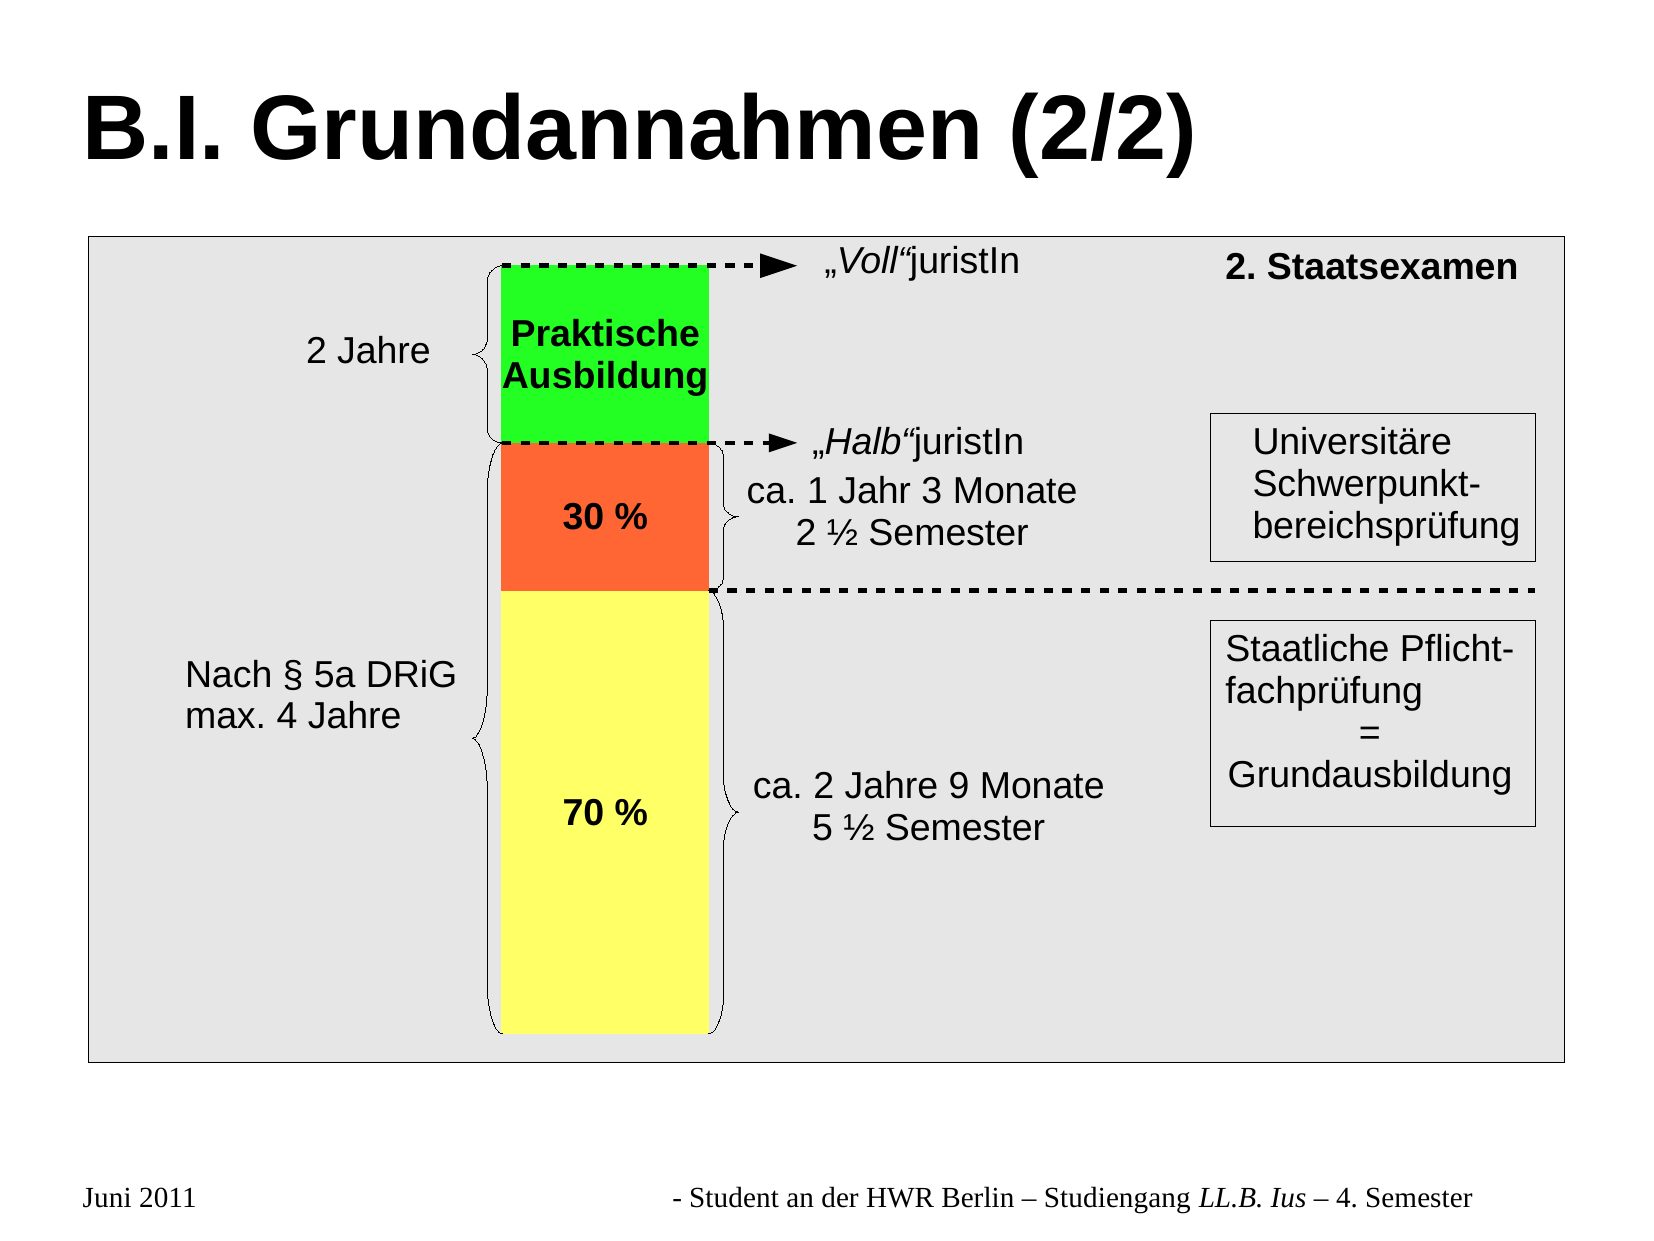

# B.I. Grundannahmen (2/2)
„Voll“juristIn
2. Staatsexamen
Praktische
Ausbildung
2 Jahre
„Halb“juristIn
Universitäre
Schwerpunkt-
bereichsprüfung
30 %
ca. 1 Jahr 3 Monate
2 ½ Semester
70 %
Staatliche Pflicht-fachprüfung
=
Grundausbildung
Nach § 5a DRiG
max. 4 Jahre
ca. 2 Jahre 9 Monate
5 ½ Semester